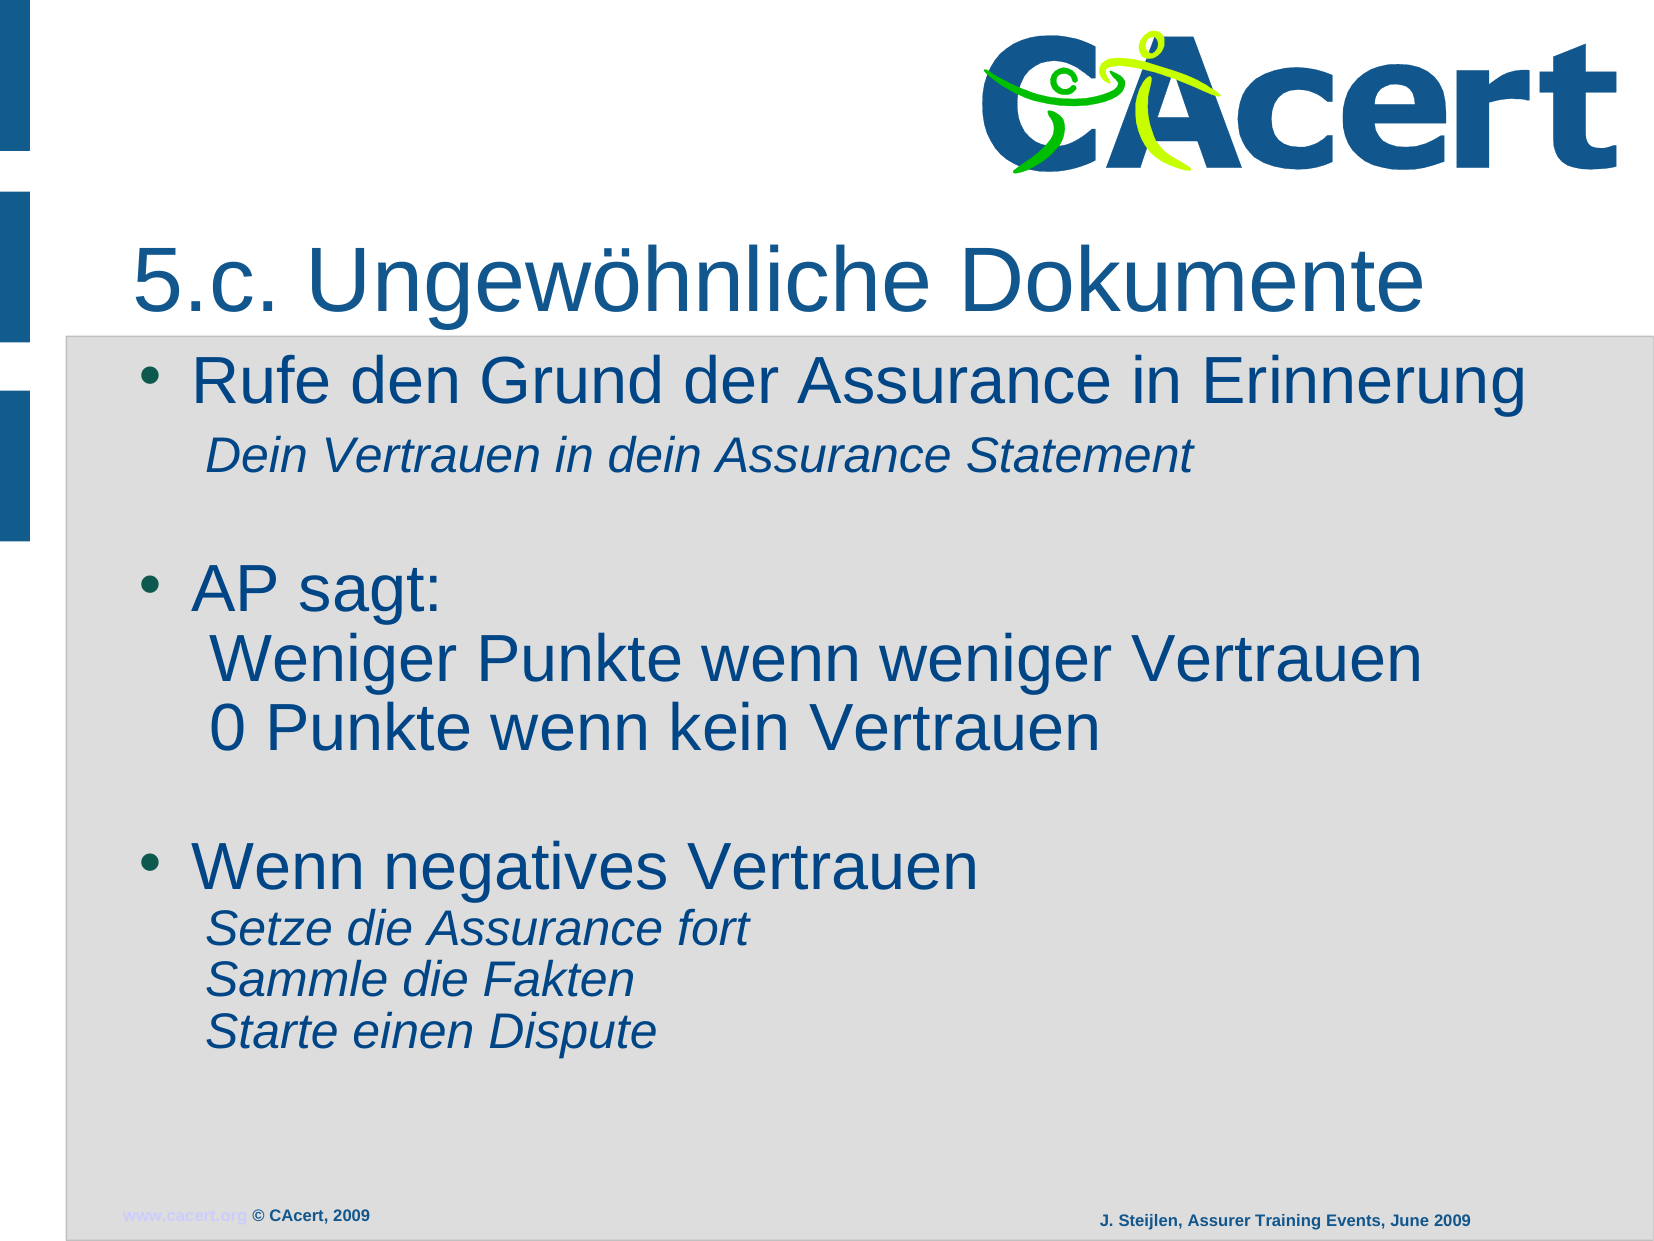

5.c. Ungewöhnliche Dokumente
# Rufe den Grund der Assurance in Erinnerung Dein Vertrauen in dein Assurance Statement
AP sagt:
 Weniger Punkte wenn weniger Vertrauen
 0 Punkte wenn kein Vertrauen
Wenn negatives Vertrauen
 Setze die Assurance fort
 Sammle die Fakten
 Starte einen Dispute